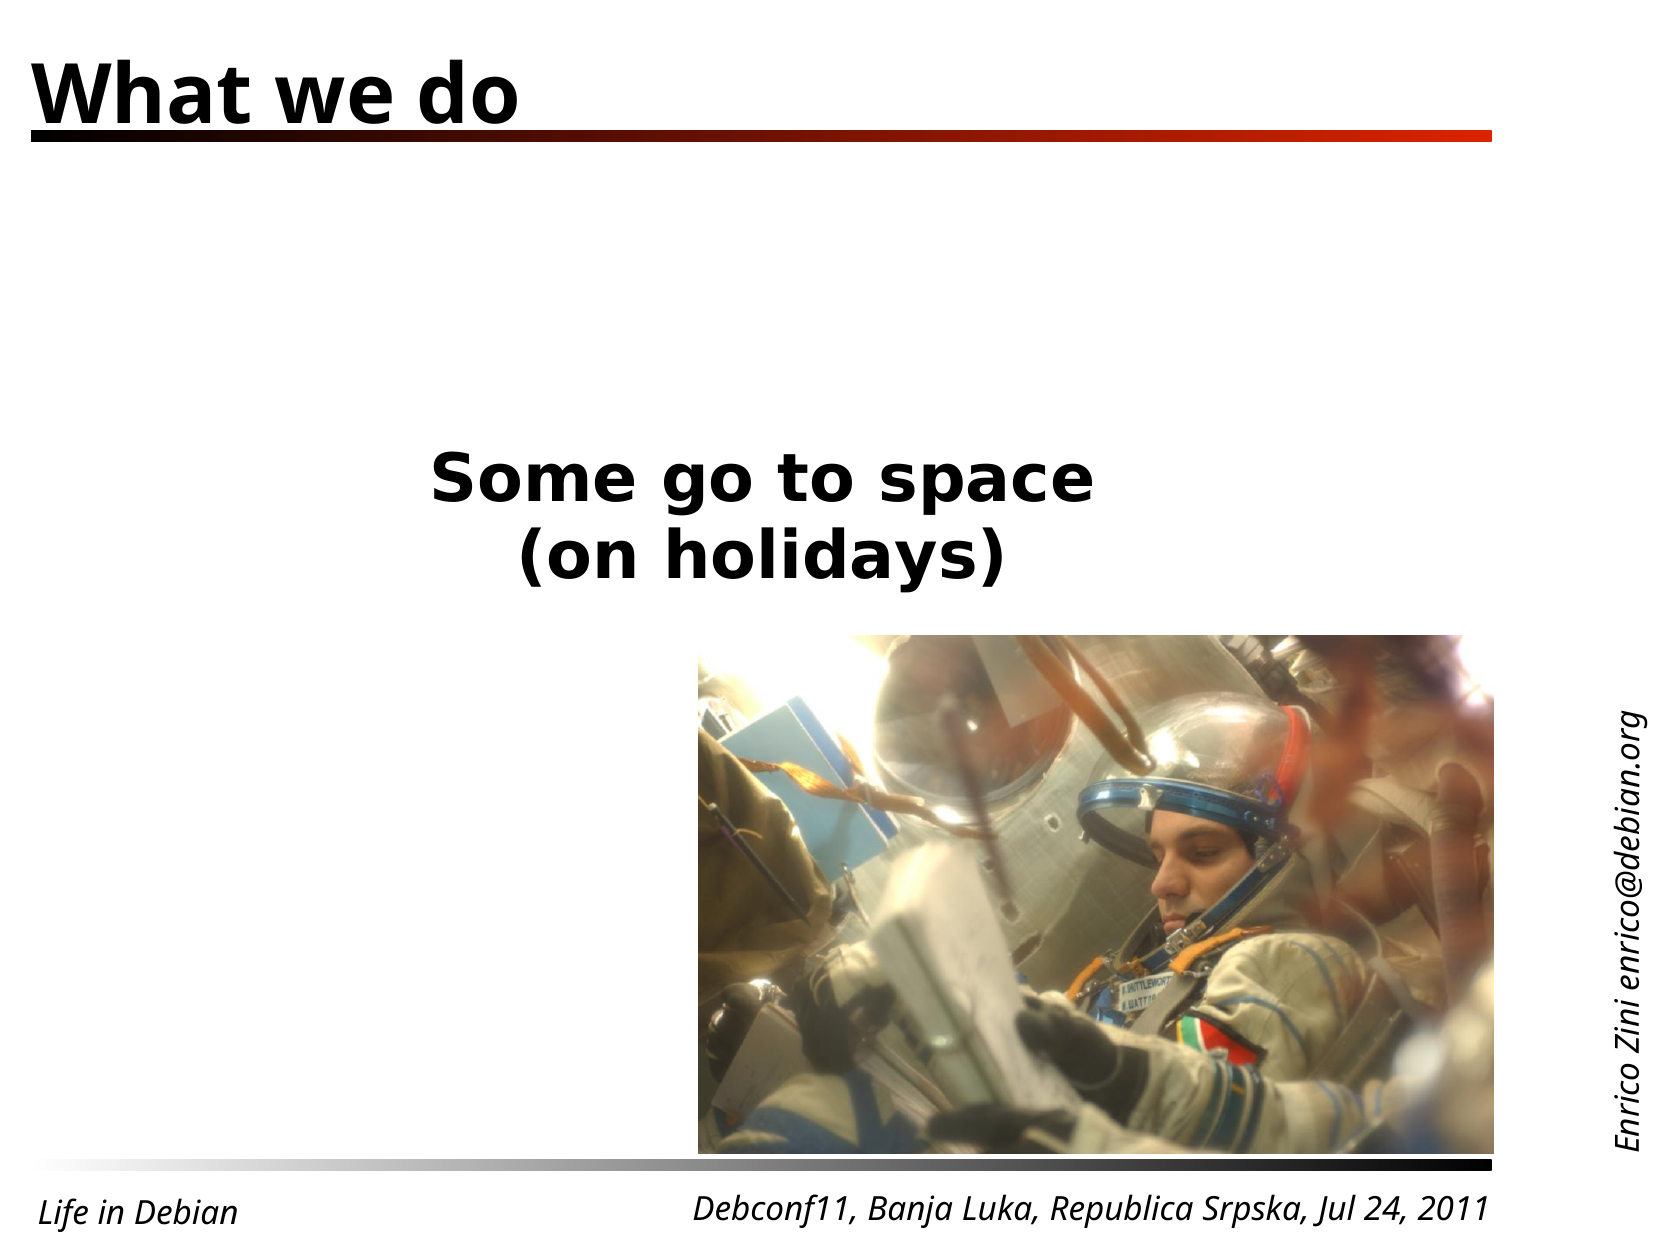

What we do
Some go to space
(on holidays)